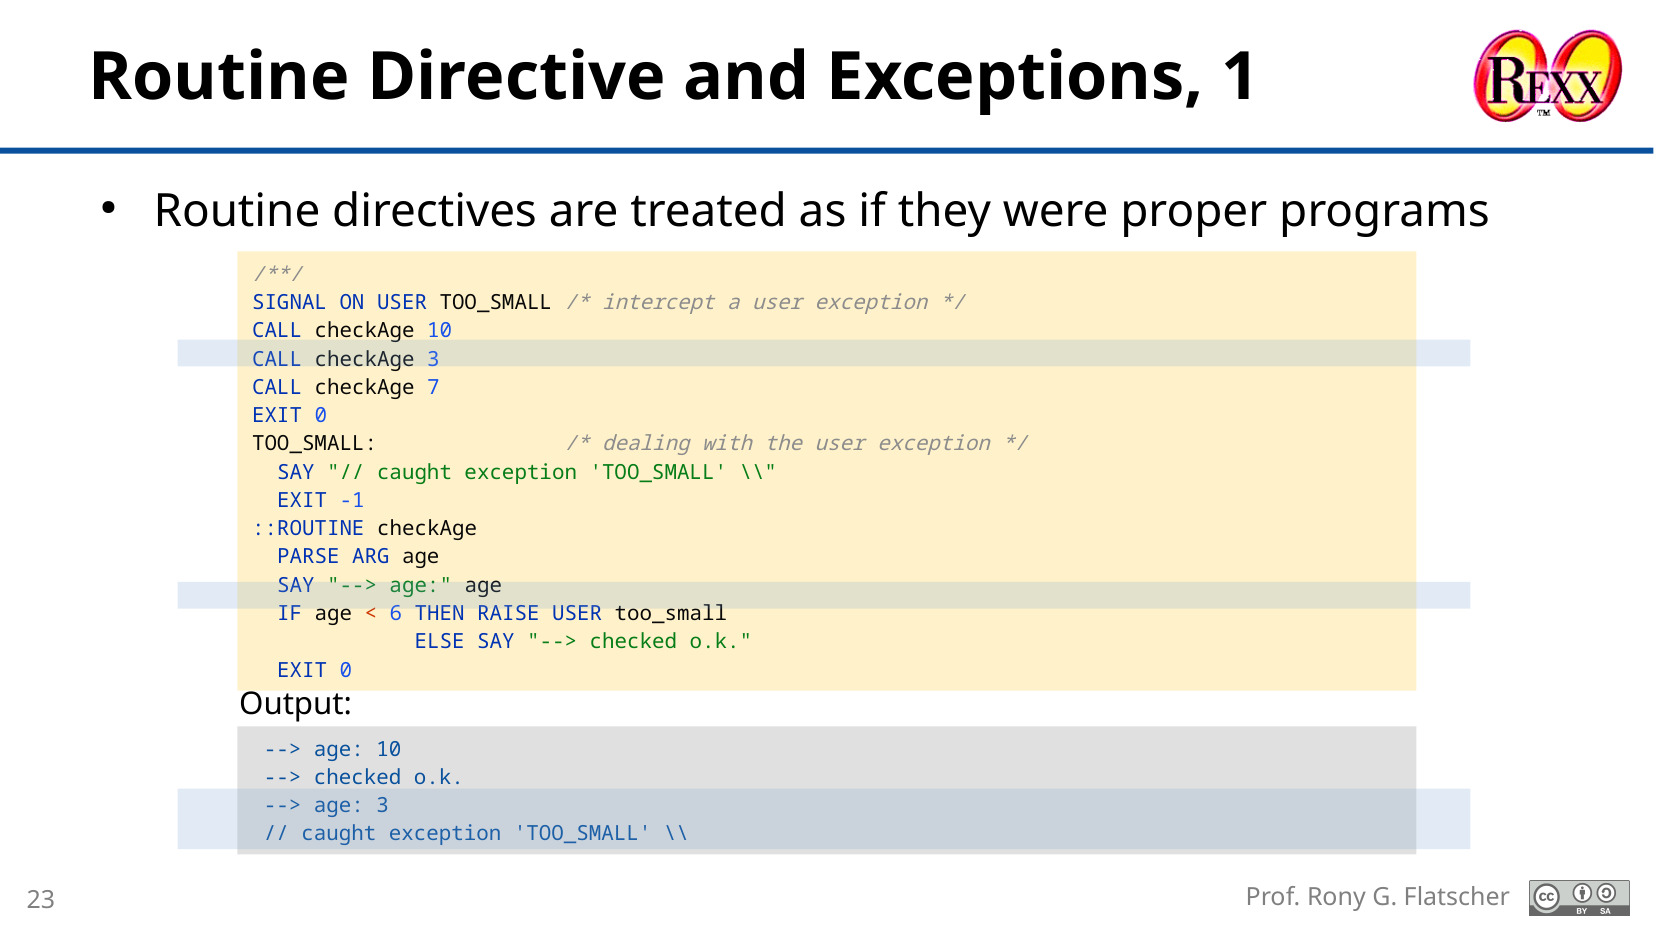

# Routine Directive and Exceptions, 1
Routine directives are treated as if they were proper programs
/**/
SIGNAL ON USER TOO_SMALL /* intercept a user exception */
CALL checkAge 10
CALL checkAge 3
CALL checkAge 7
EXIT 0
TOO_SMALL: /* dealing with the user exception */
 SAY "// caught exception 'TOO_SMALL' \\"
 EXIT -1
::ROUTINE checkAge
 PARSE ARG age
 SAY "--> age:" age
 IF age < 6 THEN RAISE USER too_small
 ELSE SAY "--> checked o.k."
 EXIT 0
Output:
--> age: 10
--> checked o.k.
--> age: 3
// caught exception 'TOO_SMALL' \\